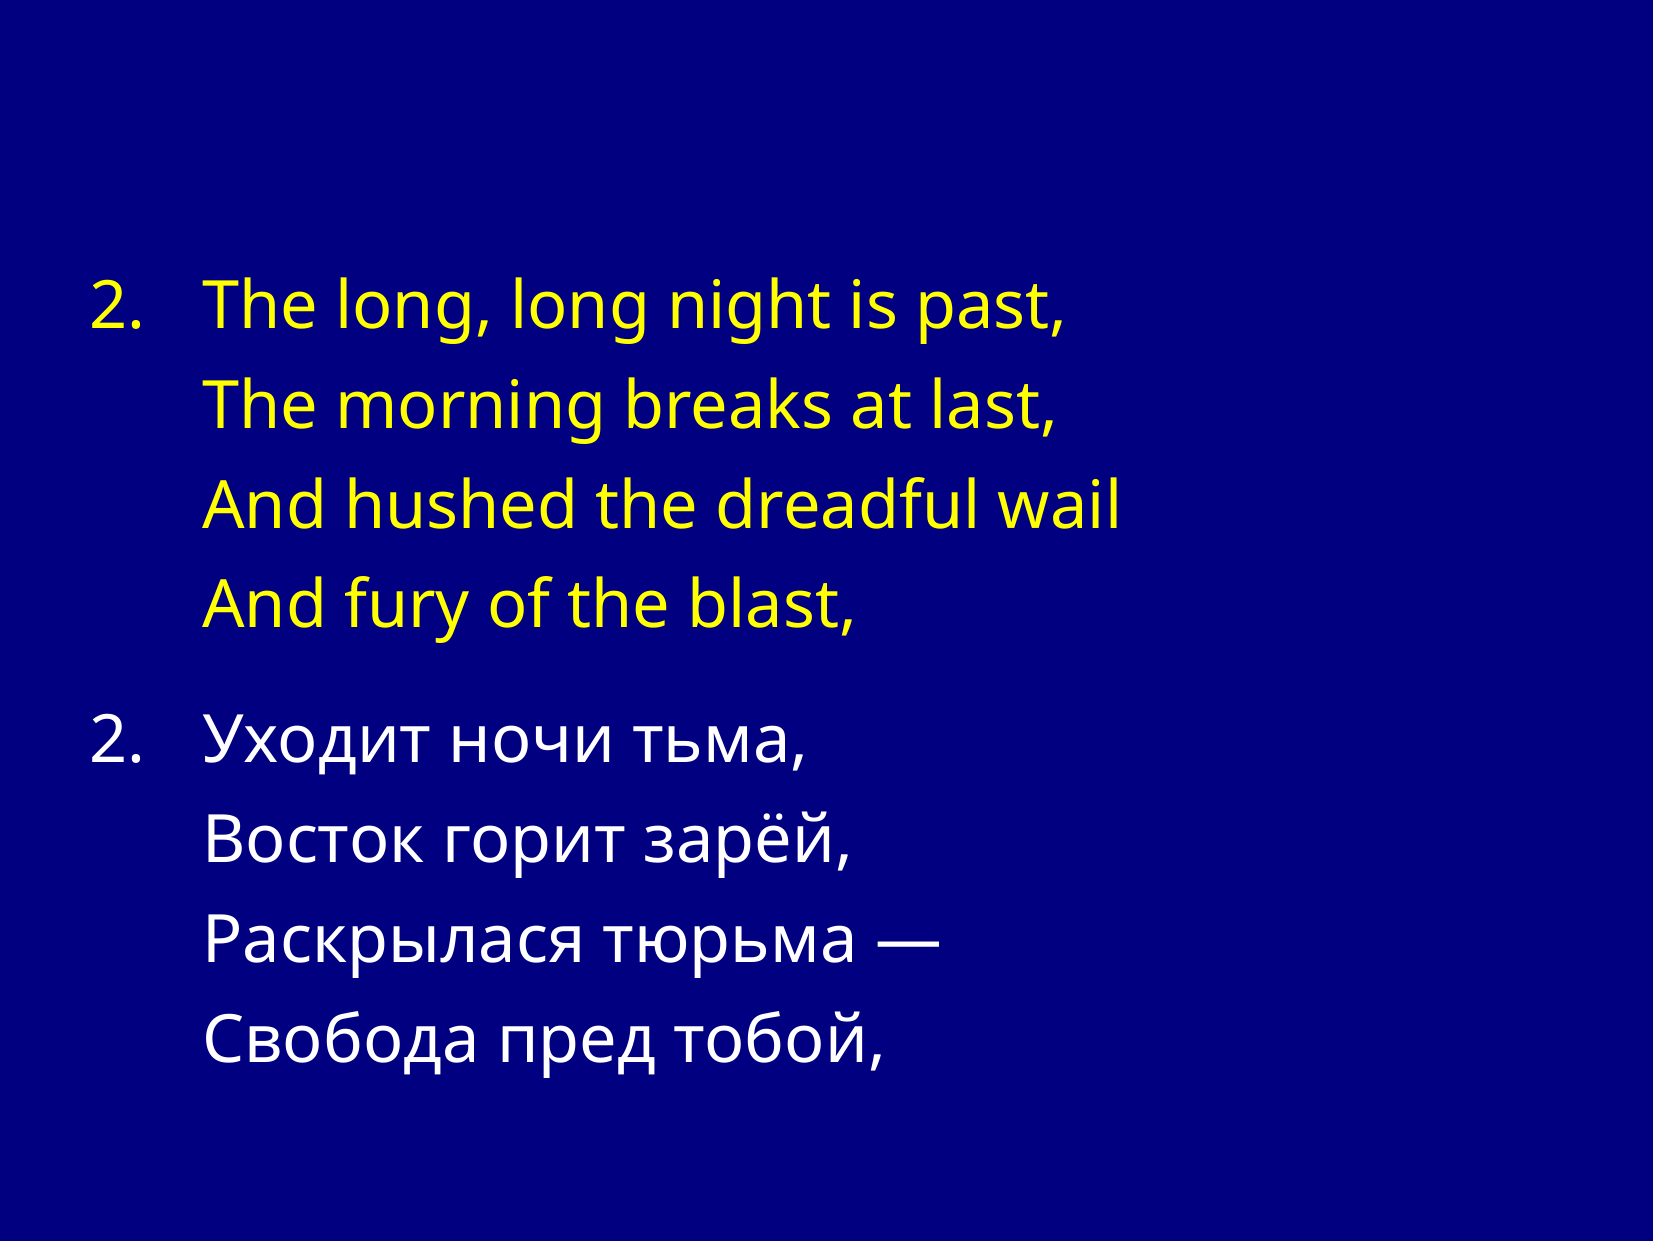

2.	The long, long night is past,
	The morning breaks at last,
	And hushed the dreadful wail
	And fury of the blast,
2.	Уходит ночи тьма,
	Восток горит зарёй,
	Раскрылася тюрьма —
	Свобода пред тобой,